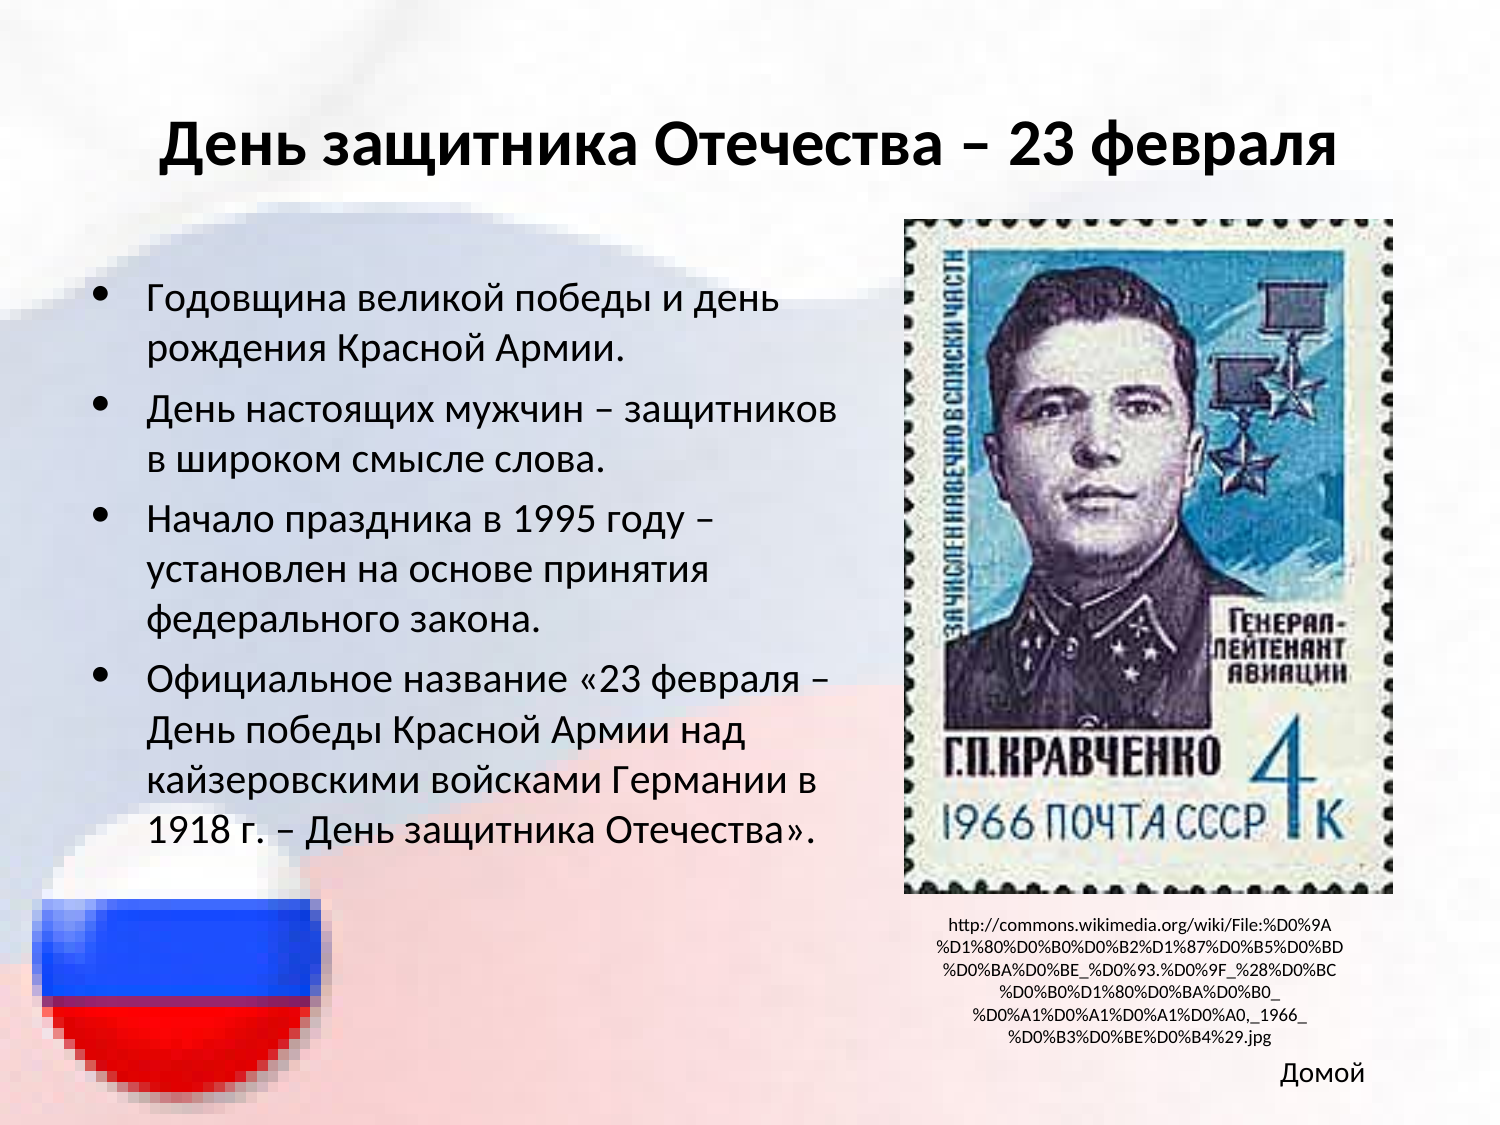

# День защитника Отечества – 23 февраля
Годовщина великой победы и день рождения Красной Армии.
День настоящих мужчин – защитников в широком смысле слова.
Начало праздника в 1995 году – установлен на основе принятия федерального закона.
Официальное название «23 февраля – День победы Красной Армии над кайзеровскими войсками Германии в 1918 г. – День защитника Отечества».
http://commons.wikimedia.org/wiki/File:%D0%9A%D1%80%D0%B0%D0%B2%D1%87%D0%B5%D0%BD%D0%BA%D0%BE_%D0%93.%D0%9F_%28%D0%BC%D0%B0%D1%80%D0%BA%D0%B0_%D0%A1%D0%A1%D0%A1%D0%A0,_1966_%D0%B3%D0%BE%D0%B4%29.jpg
Домой